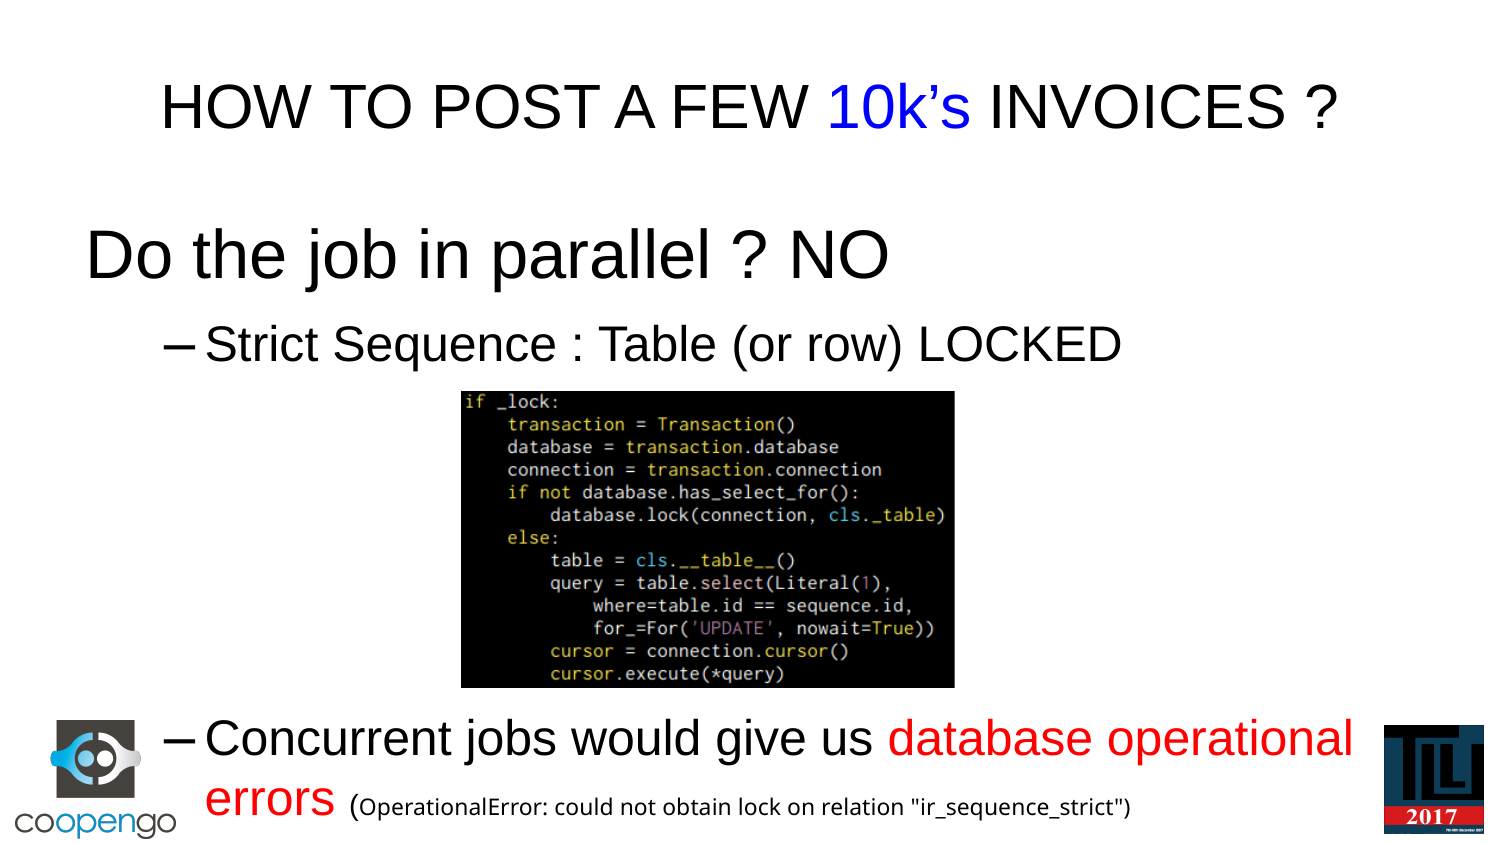

HOW TO POST A FEW 10k’s INVOICES ?
Do the job in parallel ? NO
Strict Sequence : Table (or row) LOCKED
Concurrent jobs would give us database operational errors (OperationalError: could not obtain lock on relation "ir_sequence_strict")